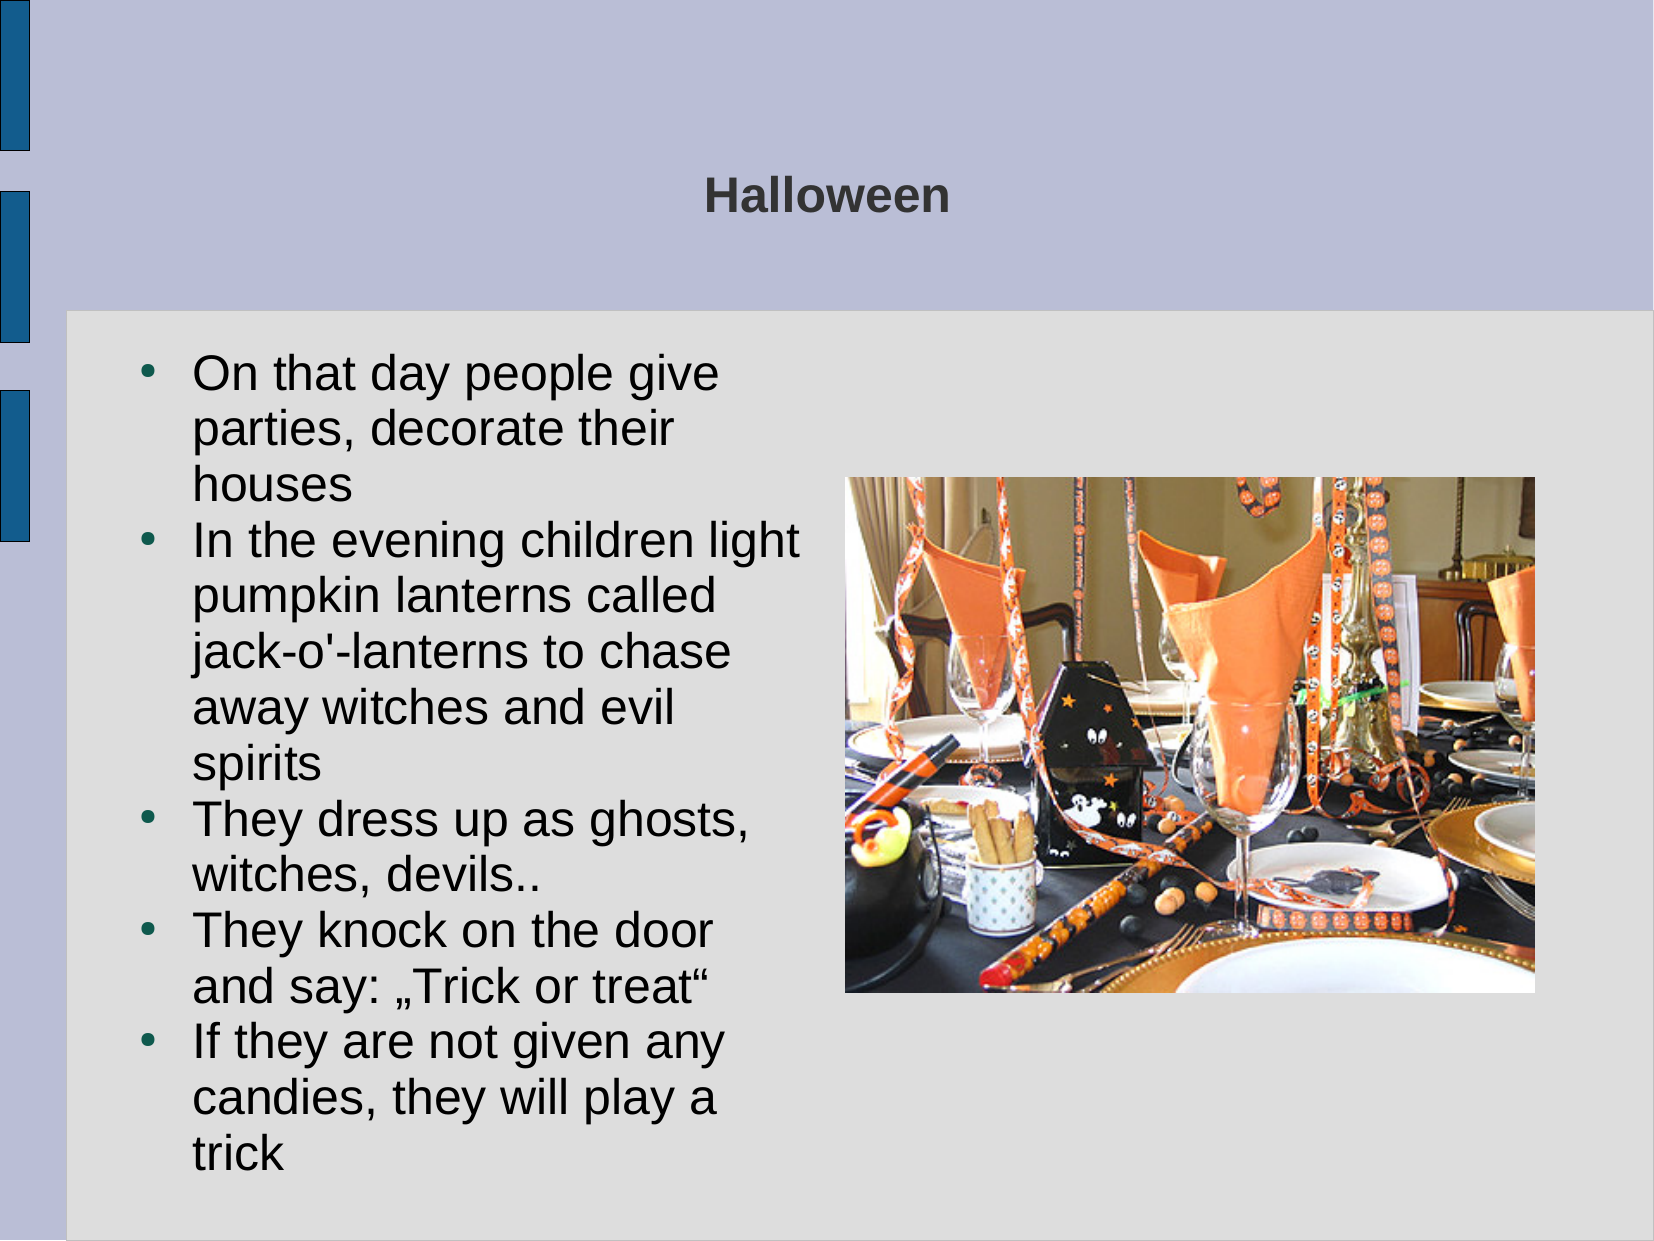

# Halloween
On that day people give parties, decorate their houses
In the evening children light pumpkin lanterns called jack-o'-lanterns to chase away witches and evil spirits
They dress up as ghosts, witches, devils..
They knock on the door and say: „Trick or treat“
If they are not given any candies, they will play a trick